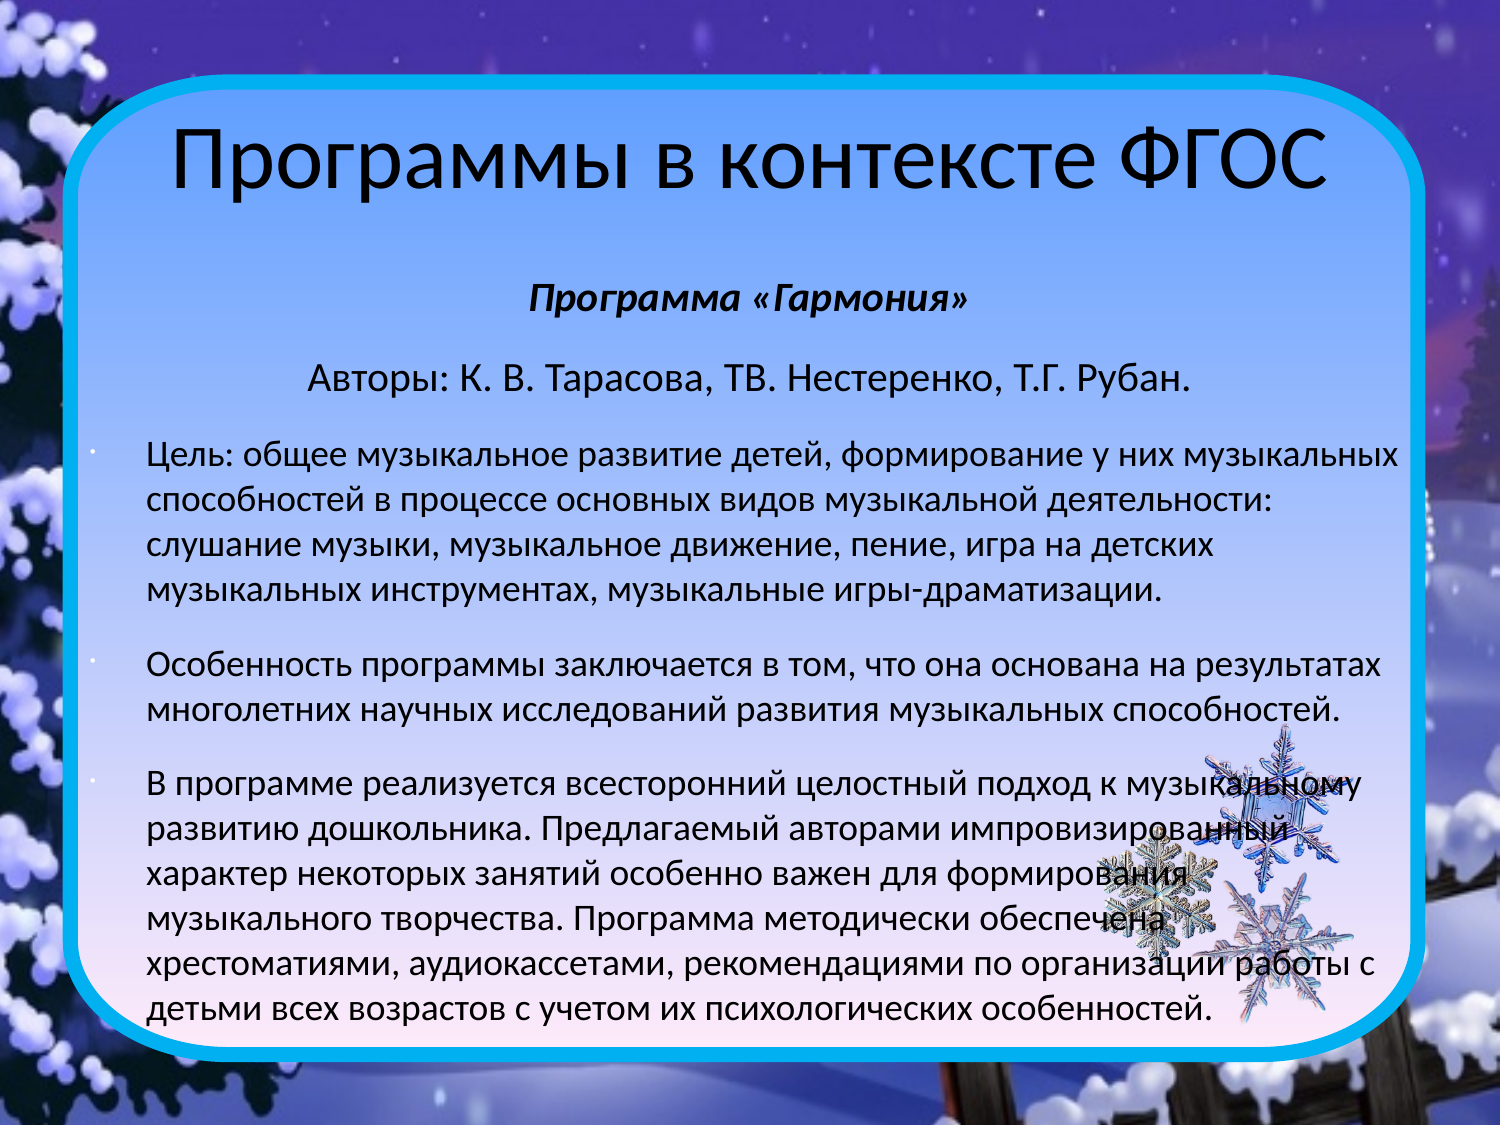

# Программы в контексте ФГОС
Программа «Гармония»
Авторы: К. В. Тарасова, ТВ. Нестеренко, Т.Г. Рубан.
Цель: общее музыкальное развитие детей, формирование у них музыкальных способностей в процессе основных видов музыкальной деятельности: слушание музыки, музыкальное движение, пение, игра на детских музыкальных инструментах, музыкальные игры-драматизации.
Особенность программы заключается в том, что она основана на результатах многолетних научных исследований развития музыкальных способностей.
В программе реализуется всесторонний целостный подход к музыкальному развитию дошкольника. Предлагаемый авторами импровизированный характер некоторых занятий особенно важен для формирования музыкального творчества. Программа методически обеспечена хрестоматиями, аудиокассетами, рекомендациями по организации работы с детьми всех возрастов с учетом их психологических особенностей.